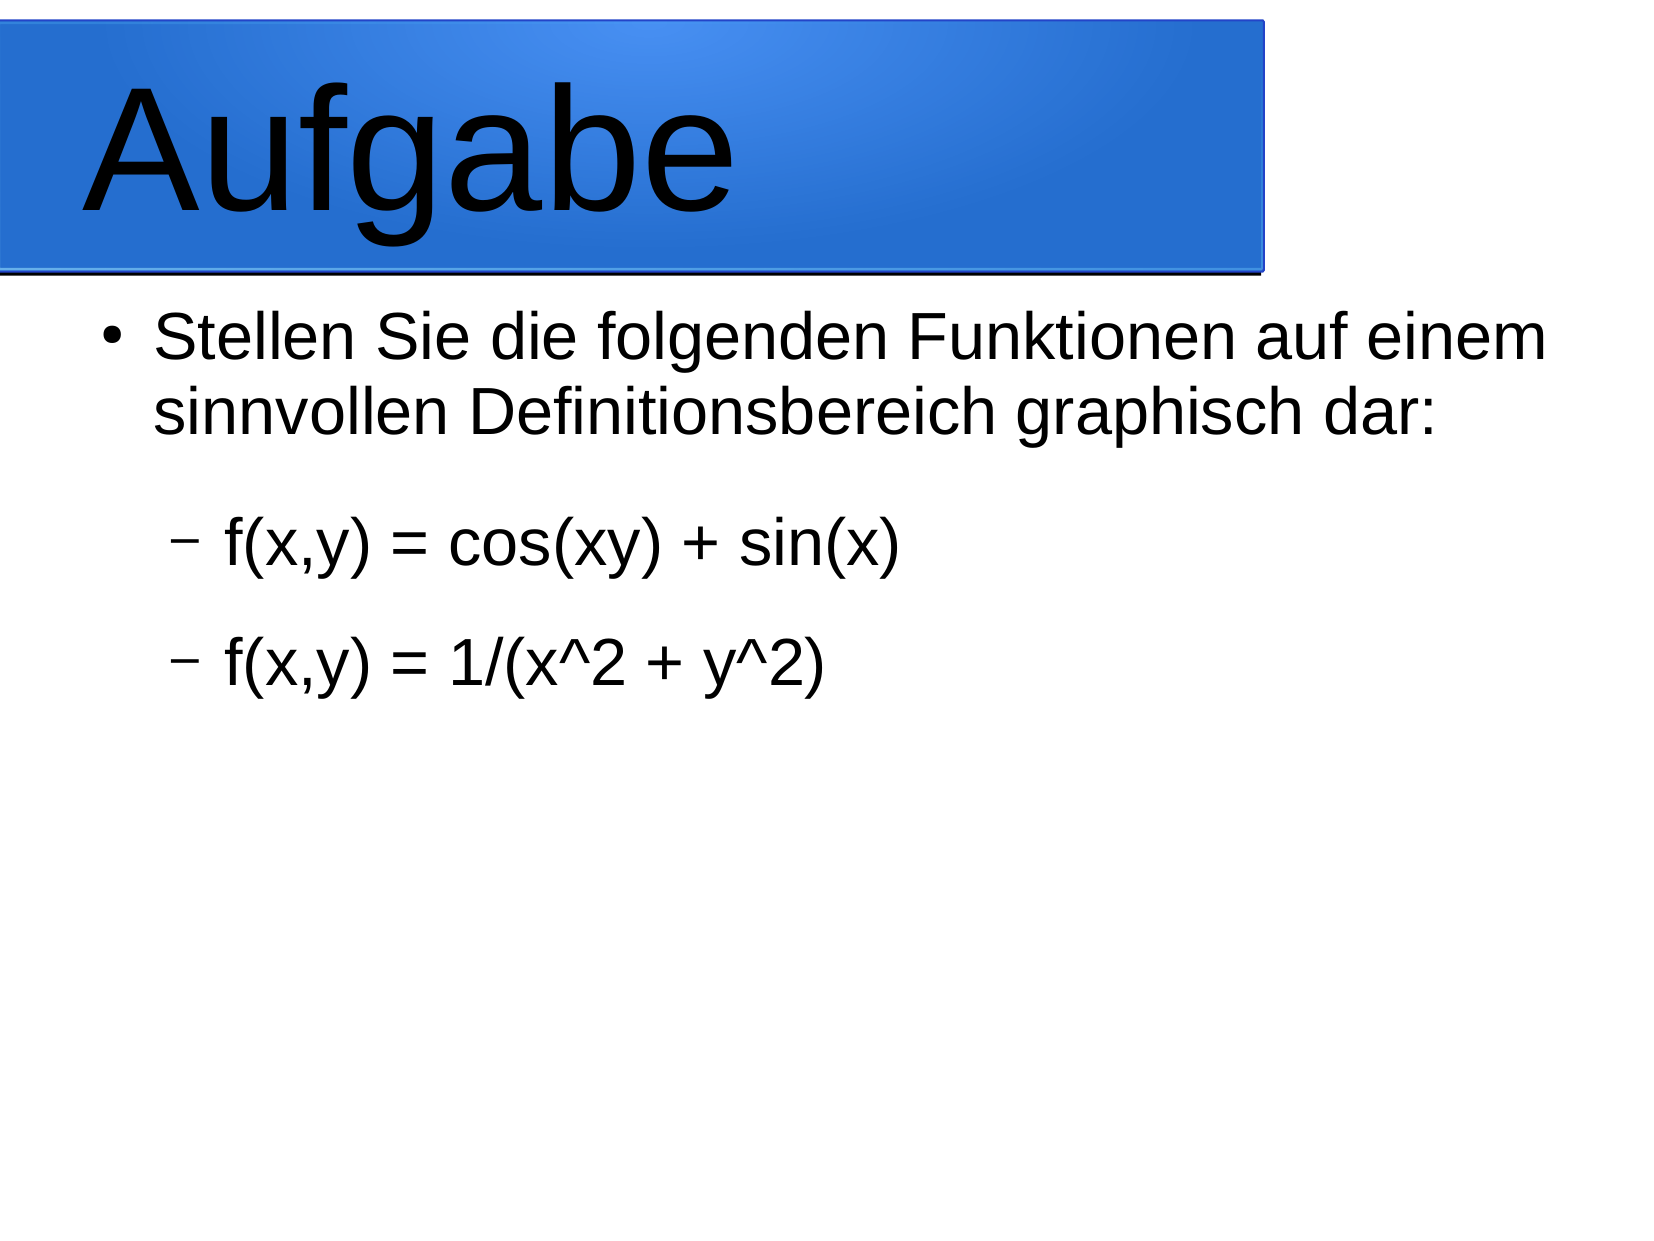

# Aufgabe
Stellen Sie die folgenden Funktionen auf einem sinnvollen Definitionsbereich graphisch dar:
f(x,y) = cos(xy) + sin(x)
f(x,y) = 1/(x^2 + y^2)